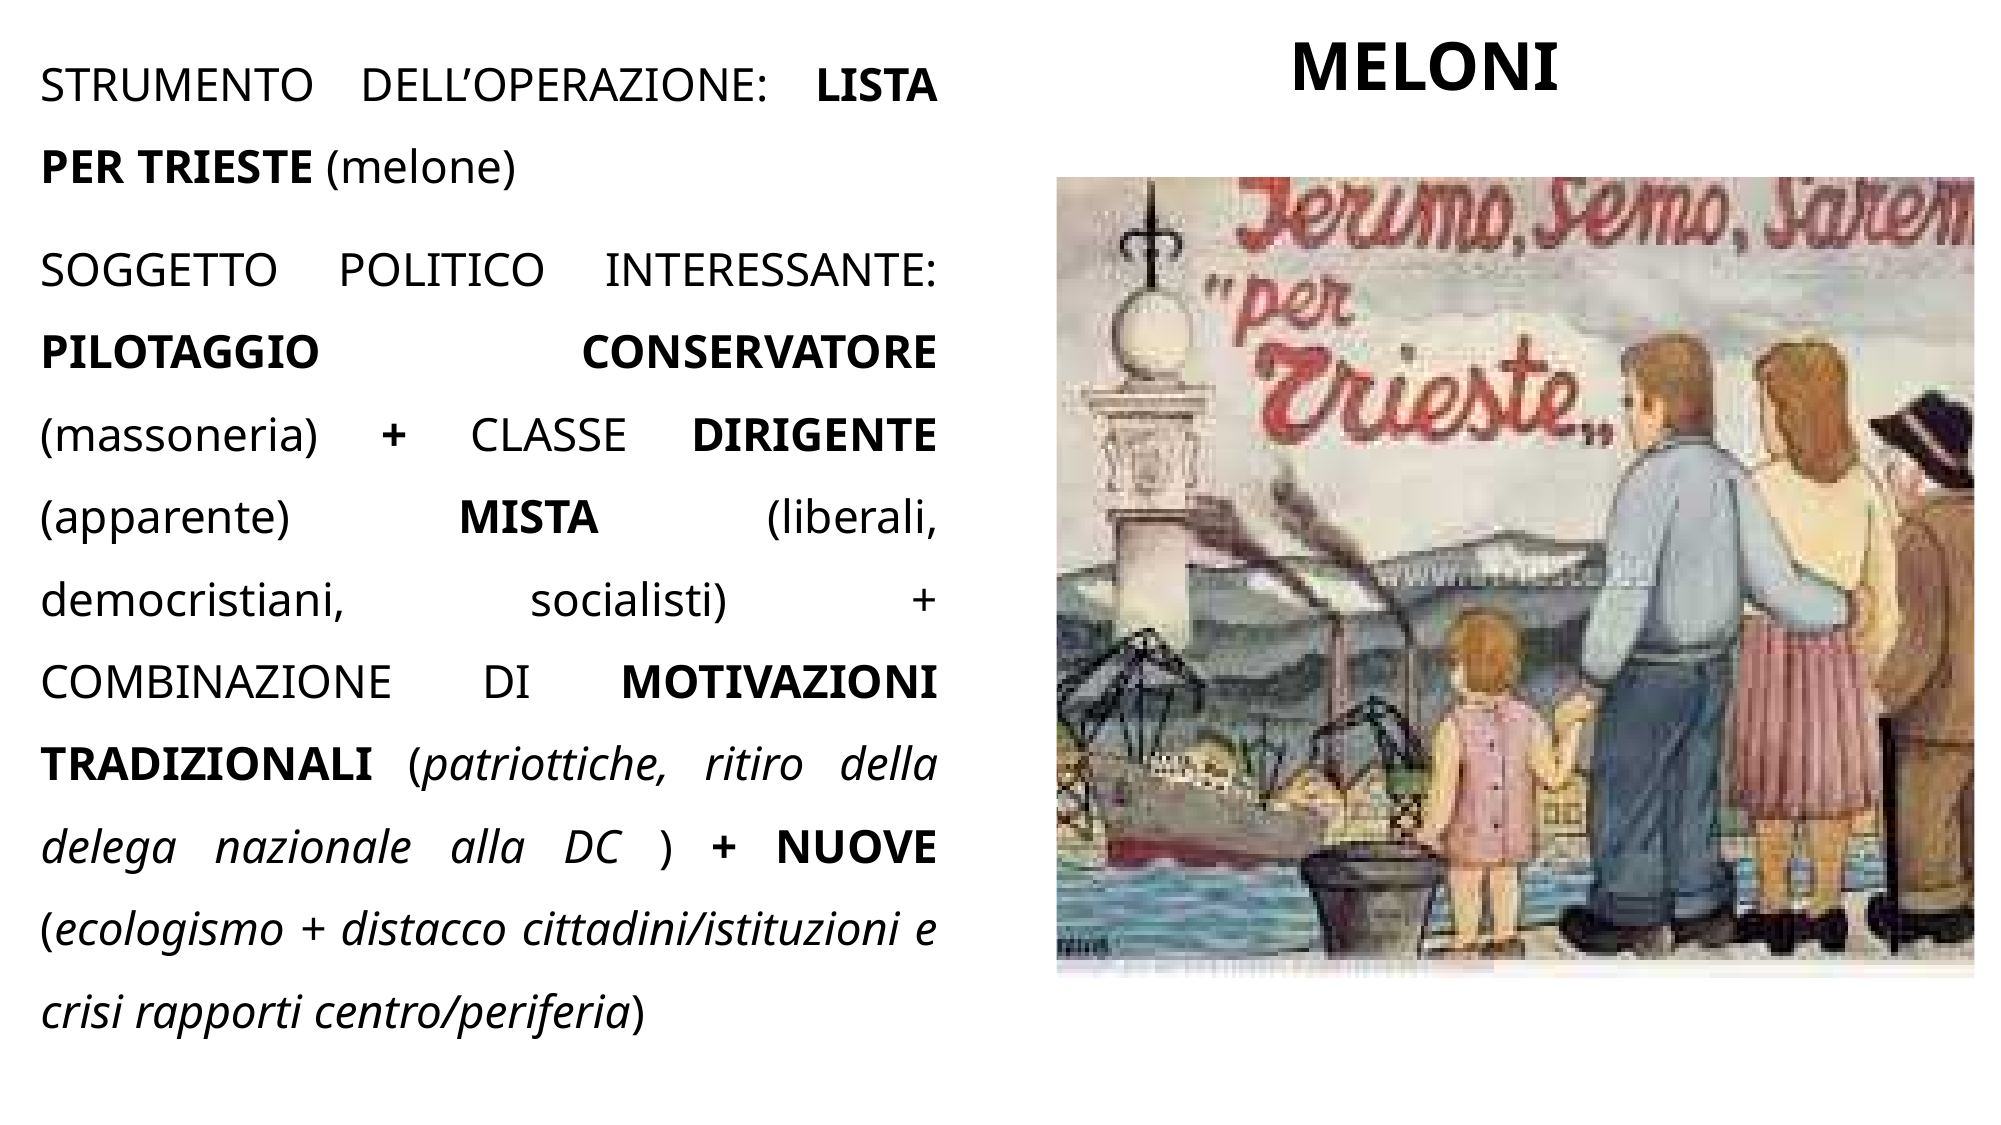

STRUMENTO DELL’OPERAZIONE: LISTA PER TRIESTE (melone)
SOGGETTO POLITICO INTERESSANTE: PILOTAGGIO CONSERVATORE (massoneria) + CLASSE DIRIGENTE (apparente) MISTA (liberali, democristiani, socialisti) + COMBINAZIONE DI MOTIVAZIONI TRADIZIONALI (patriottiche, ritiro della delega nazionale alla DC ) + NUOVE (ecologismo + distacco cittadini/istituzioni e crisi rapporti centro/periferia)
# MELONI